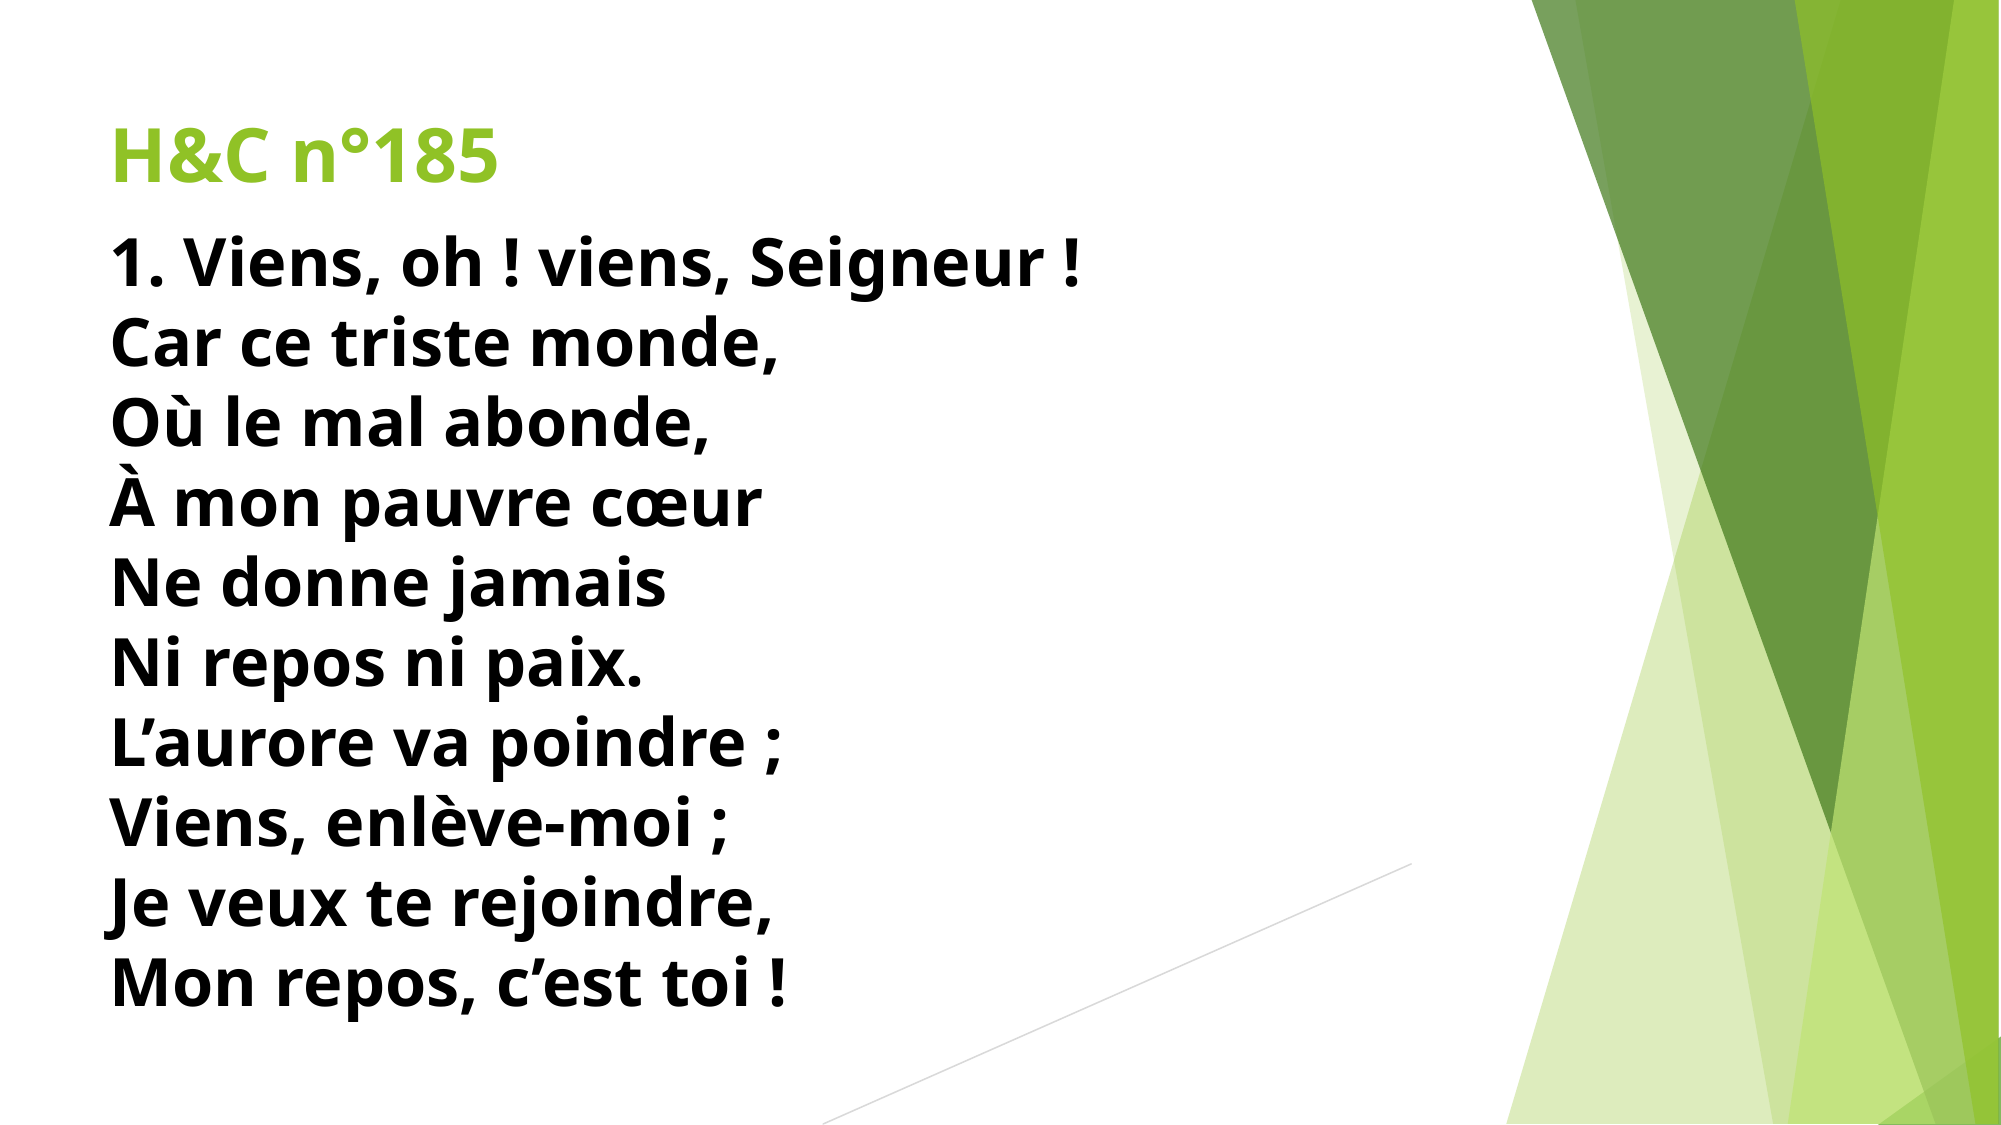

H&C n°185
1. Viens, oh ! viens, Seigneur !
Car ce triste monde,
Où le mal abonde,
À mon pauvre cœur
Ne donne jamais
Ni repos ni paix.
L’aurore va poindre ;
Viens, enlève-moi ;
Je veux te rejoindre,
Mon repos, c’est toi !